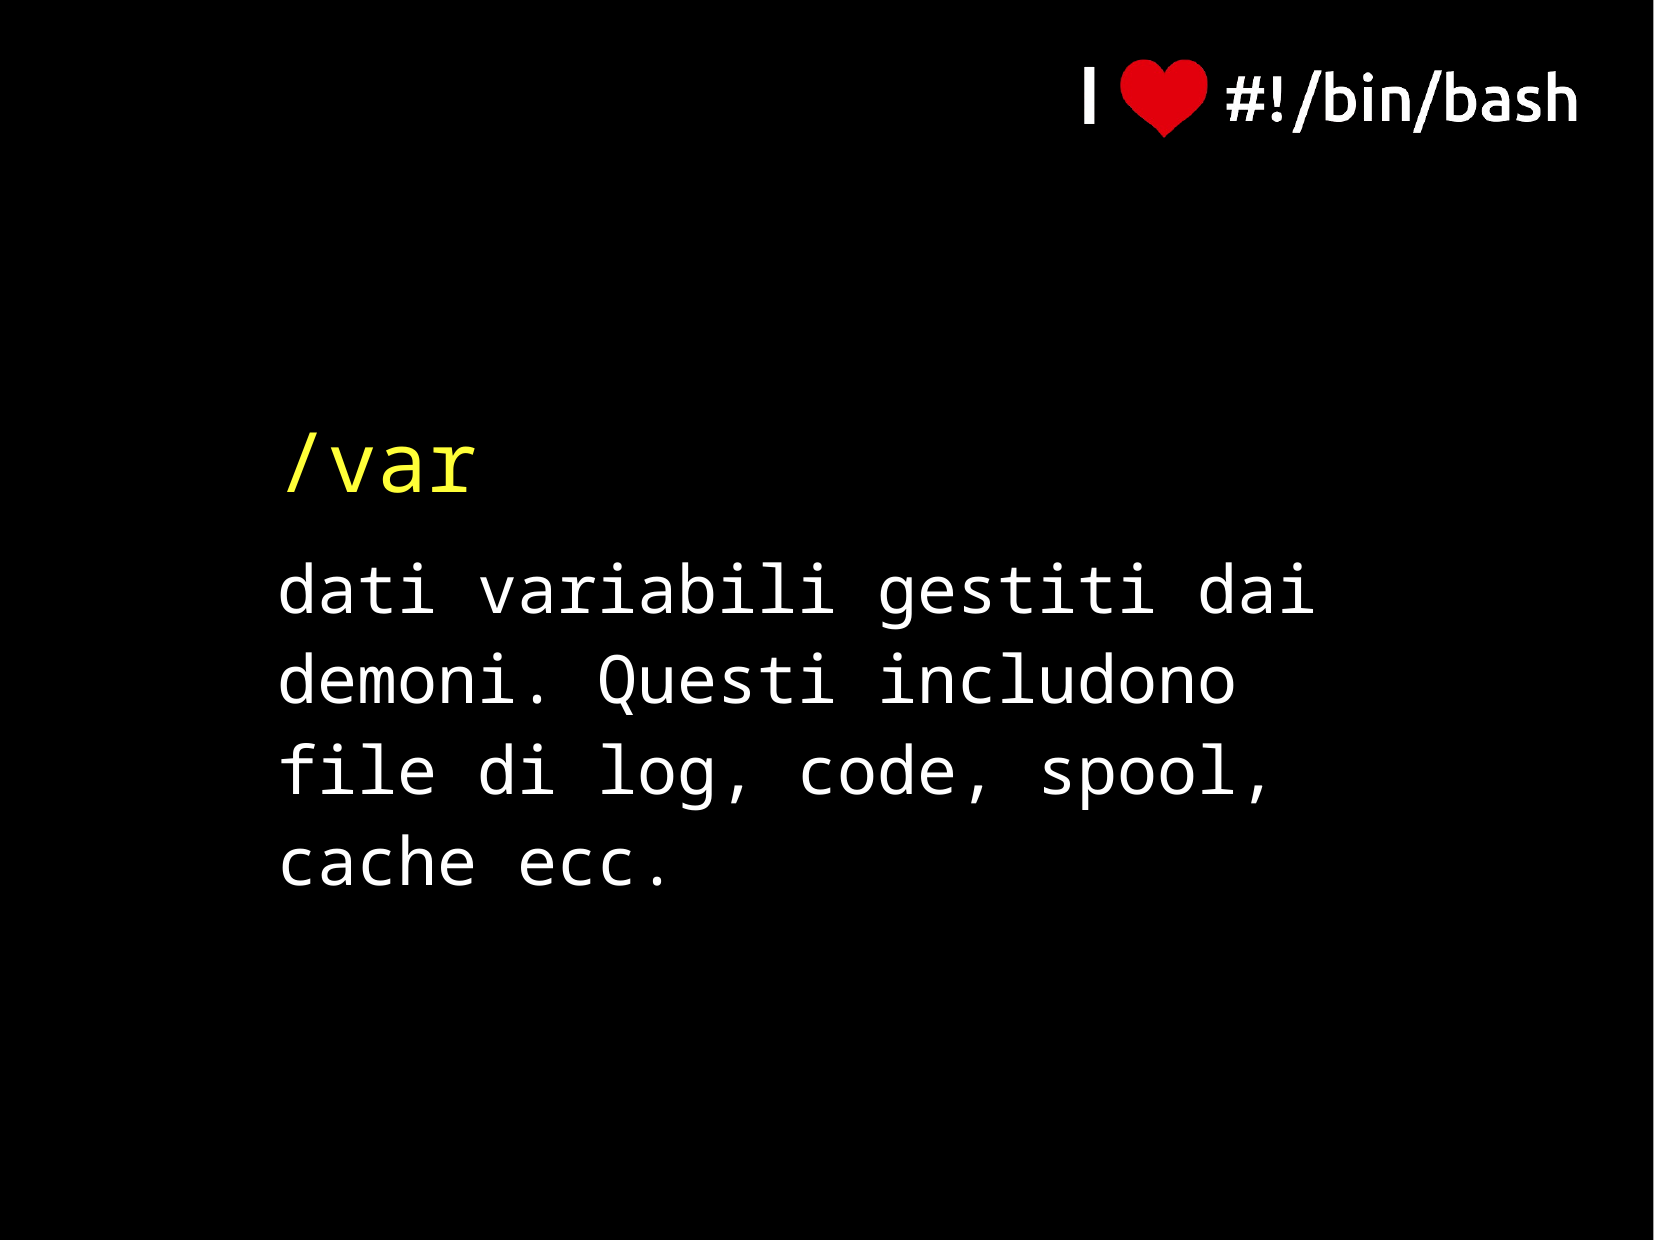

/var
dati variabili gestiti dai demoni. Questi includono file di log, code, spool, cache ecc.